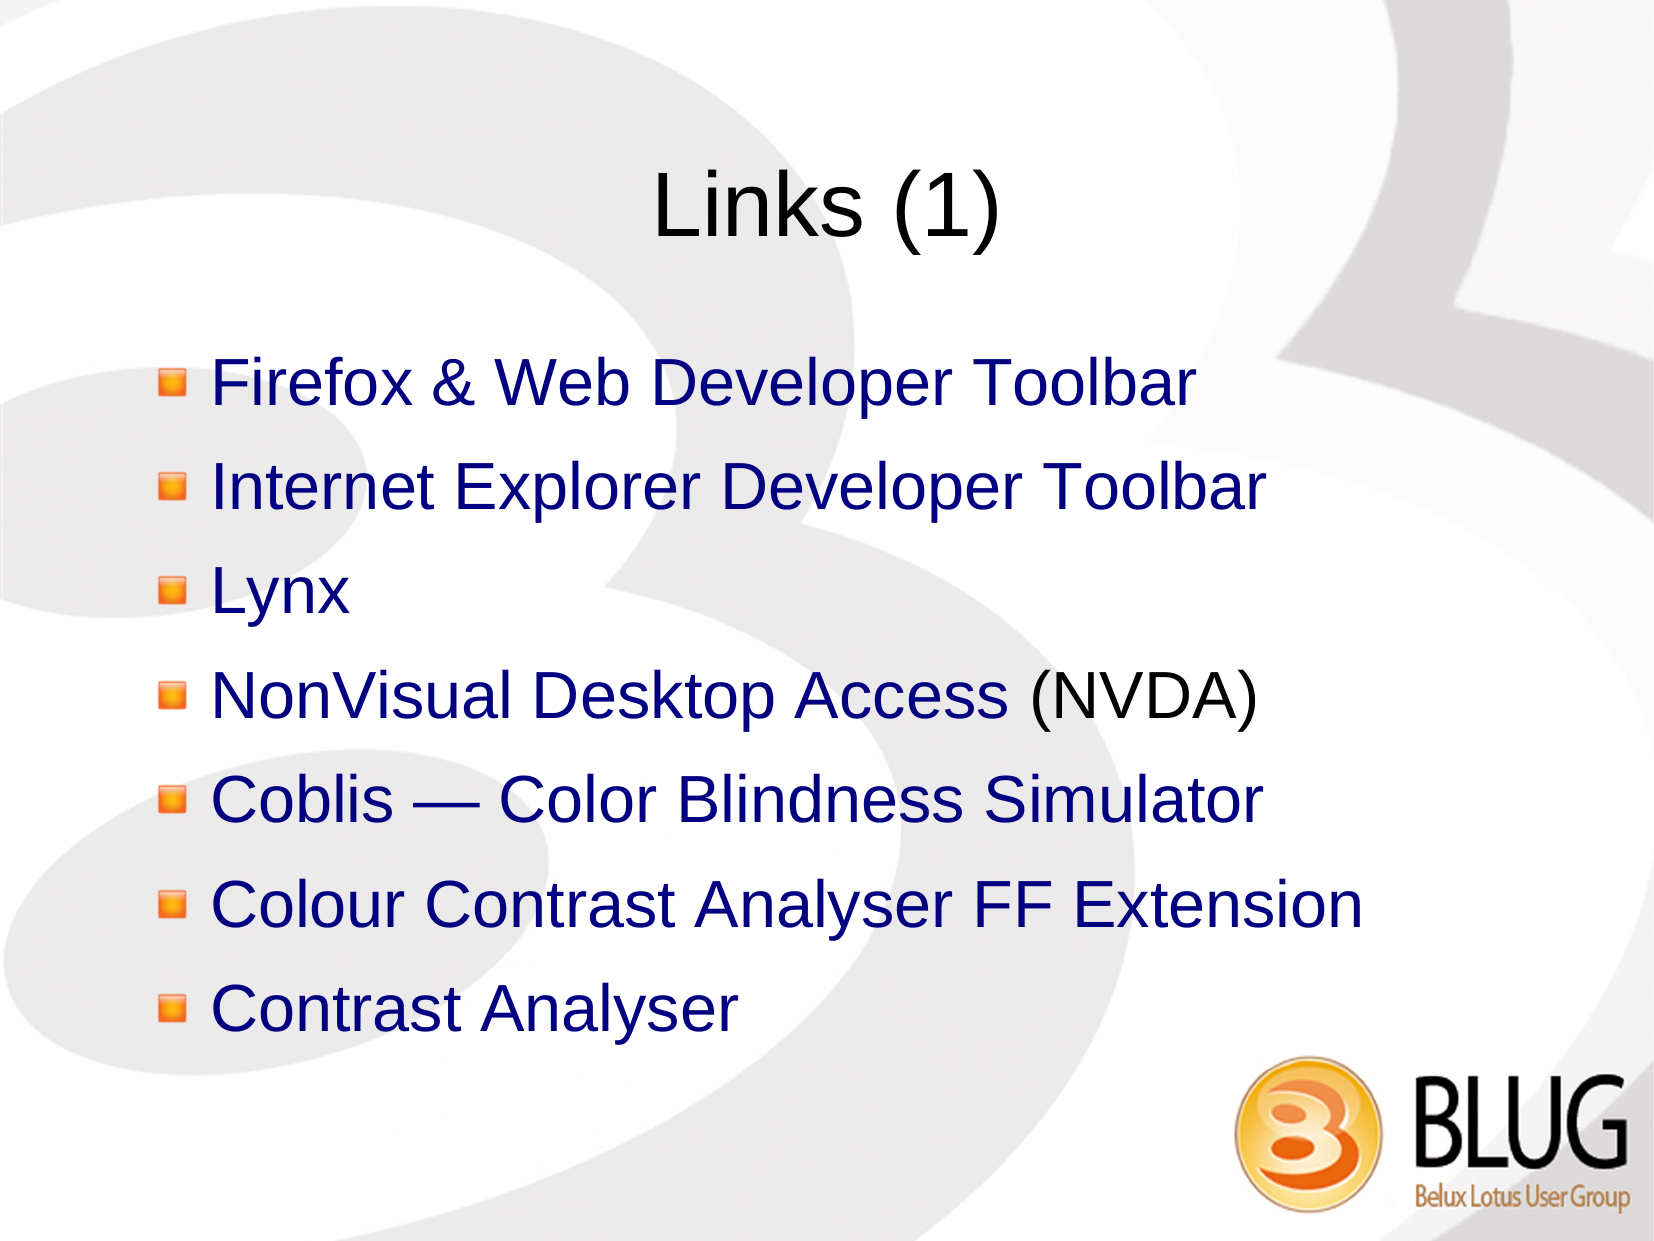

# Links (1)
Firefox & Web Developer Toolbar
Internet Explorer Developer Toolbar
Lynx
NonVisual Desktop Access (NVDA)
Coblis — Color Blindness Simulator
Colour Contrast Analyser FF Extension
Contrast Analyser